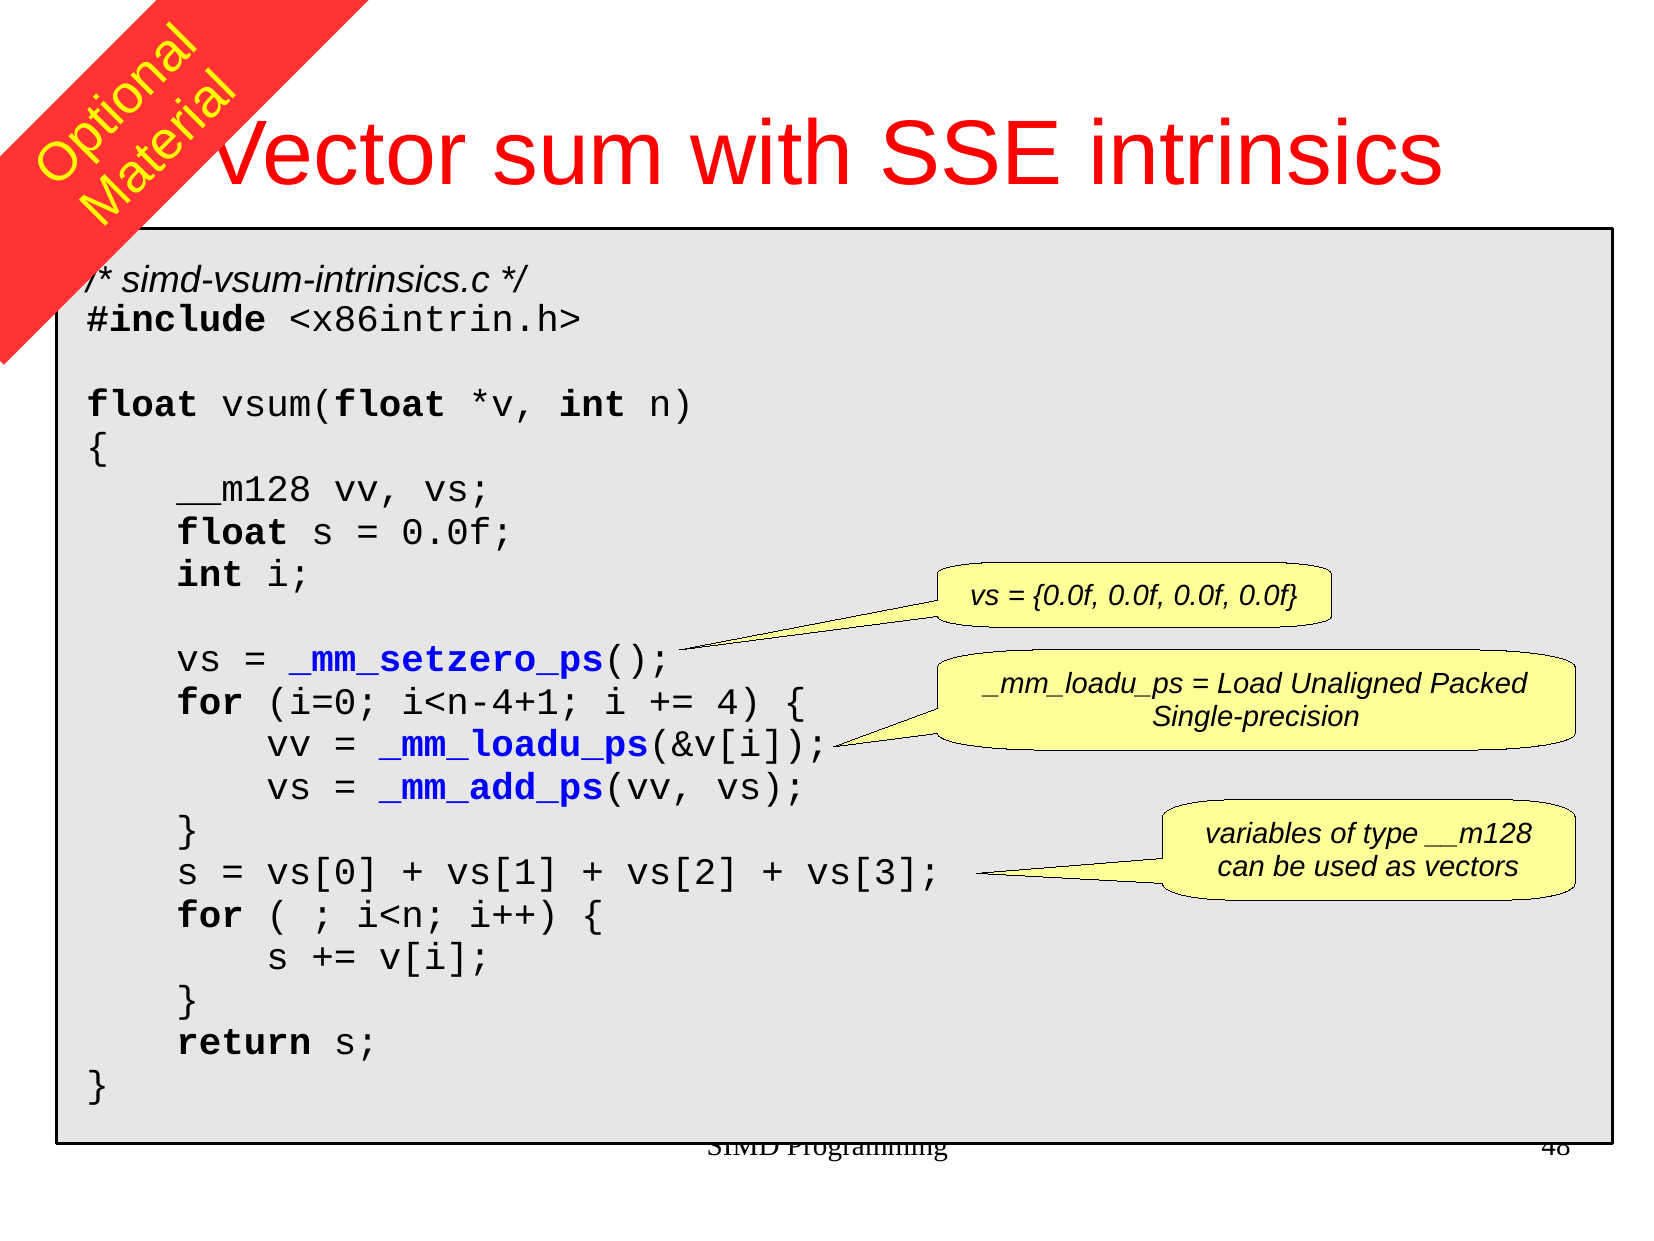

# Vector sum with SSE intrinsics
Optional
Material
/* simd-vsum-intrinsics.c */
#include <x86intrin.h>
float vsum(float *v, int n)
{
 __m128 vv, vs;
 float s = 0.0f;
 int i;
 vs = _mm_setzero_ps();
 for (i=0; i<n-4+1; i += 4) {
 vv = _mm_loadu_ps(&v[i]);
 vs = _mm_add_ps(vv, vs);
 }
 s = vs[0] + vs[1] + vs[2] + vs[3];
 for ( ; i<n; i++) {
 s += v[i];
 }
 return s;
}
vs = {0.0f, 0.0f, 0.0f, 0.0f}
_mm_loadu_ps = Load Unaligned Packed Single-precision
variables of type __m128 can be used as vectors
SIMD Programming
48